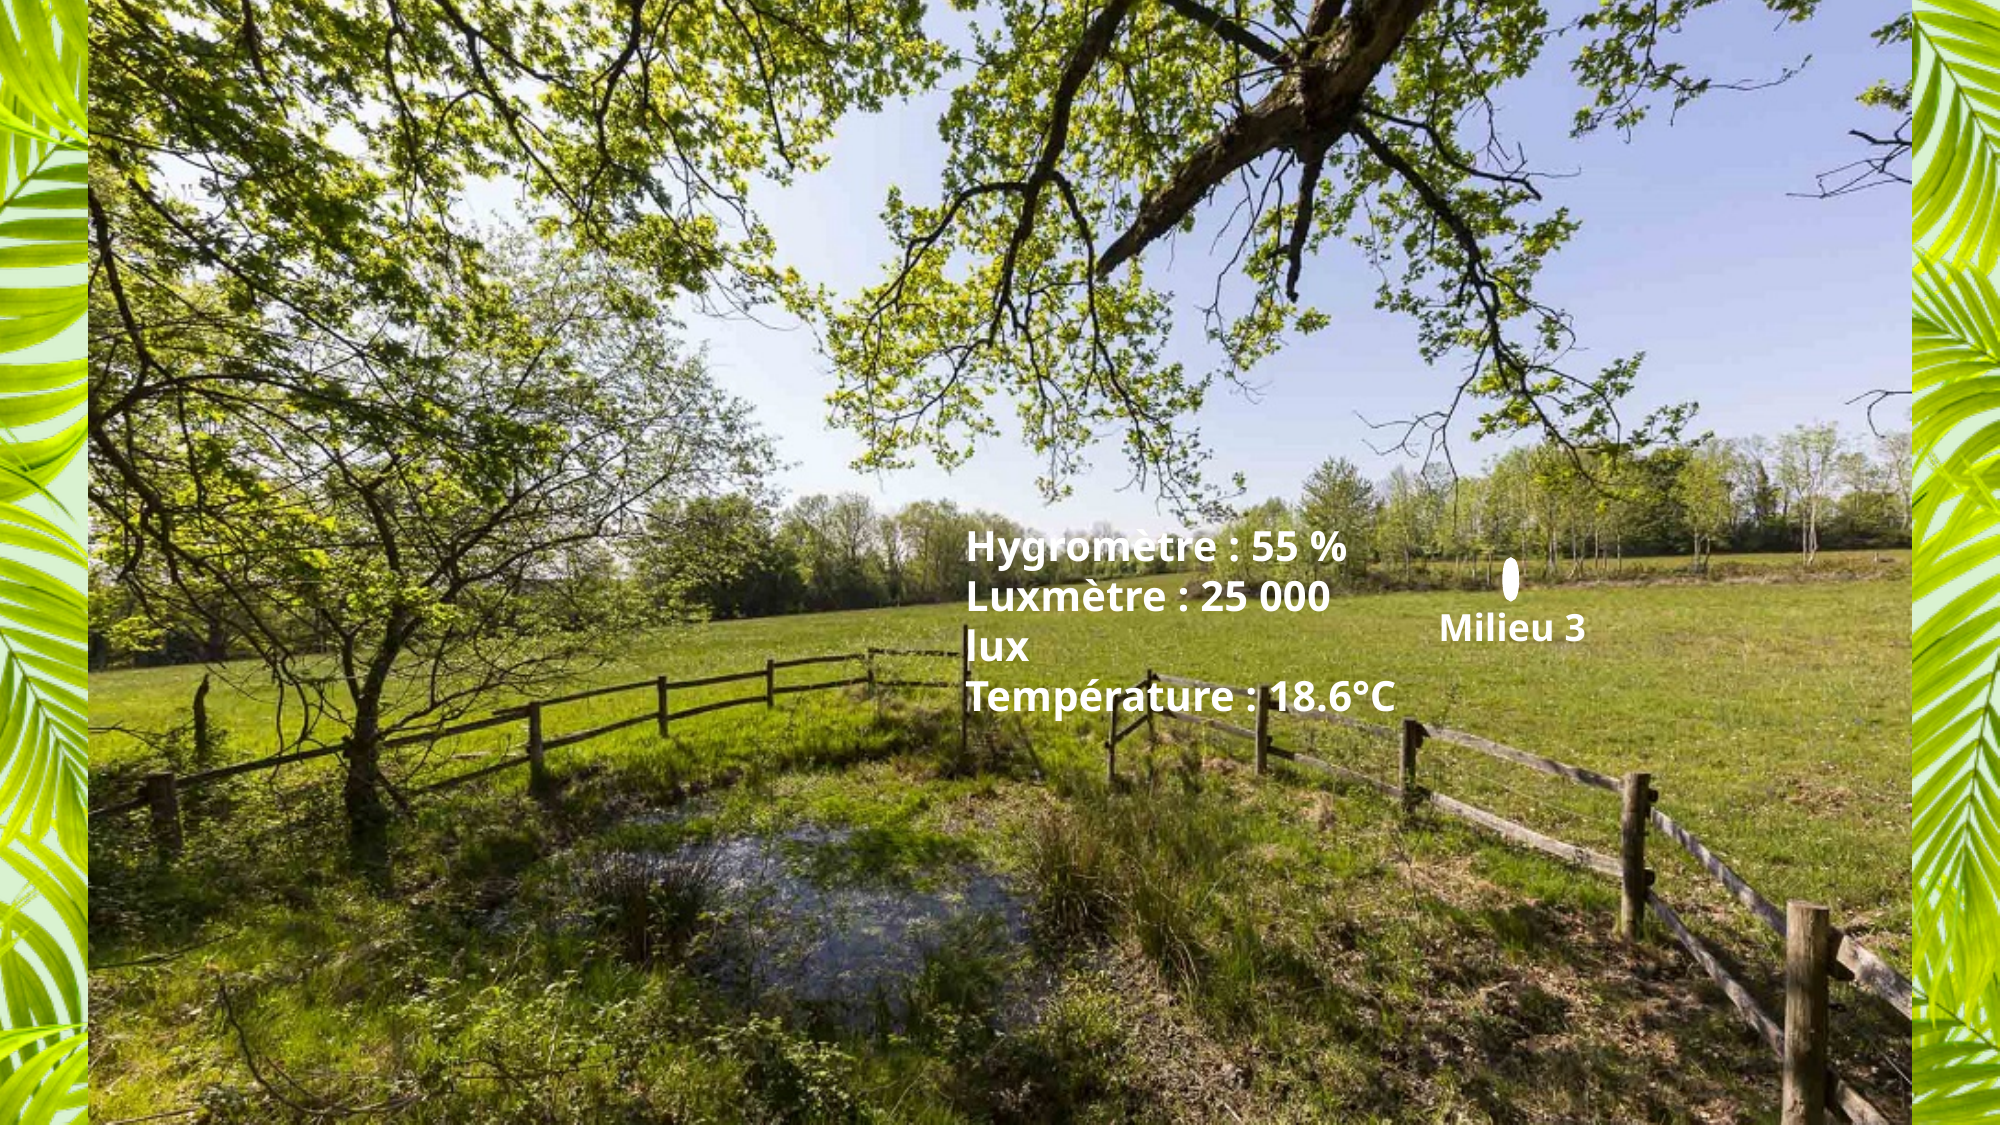

Hygromètre : 55 %
Luxmètre : 25 000 lux
Température : 18.6°C
Milieu 3